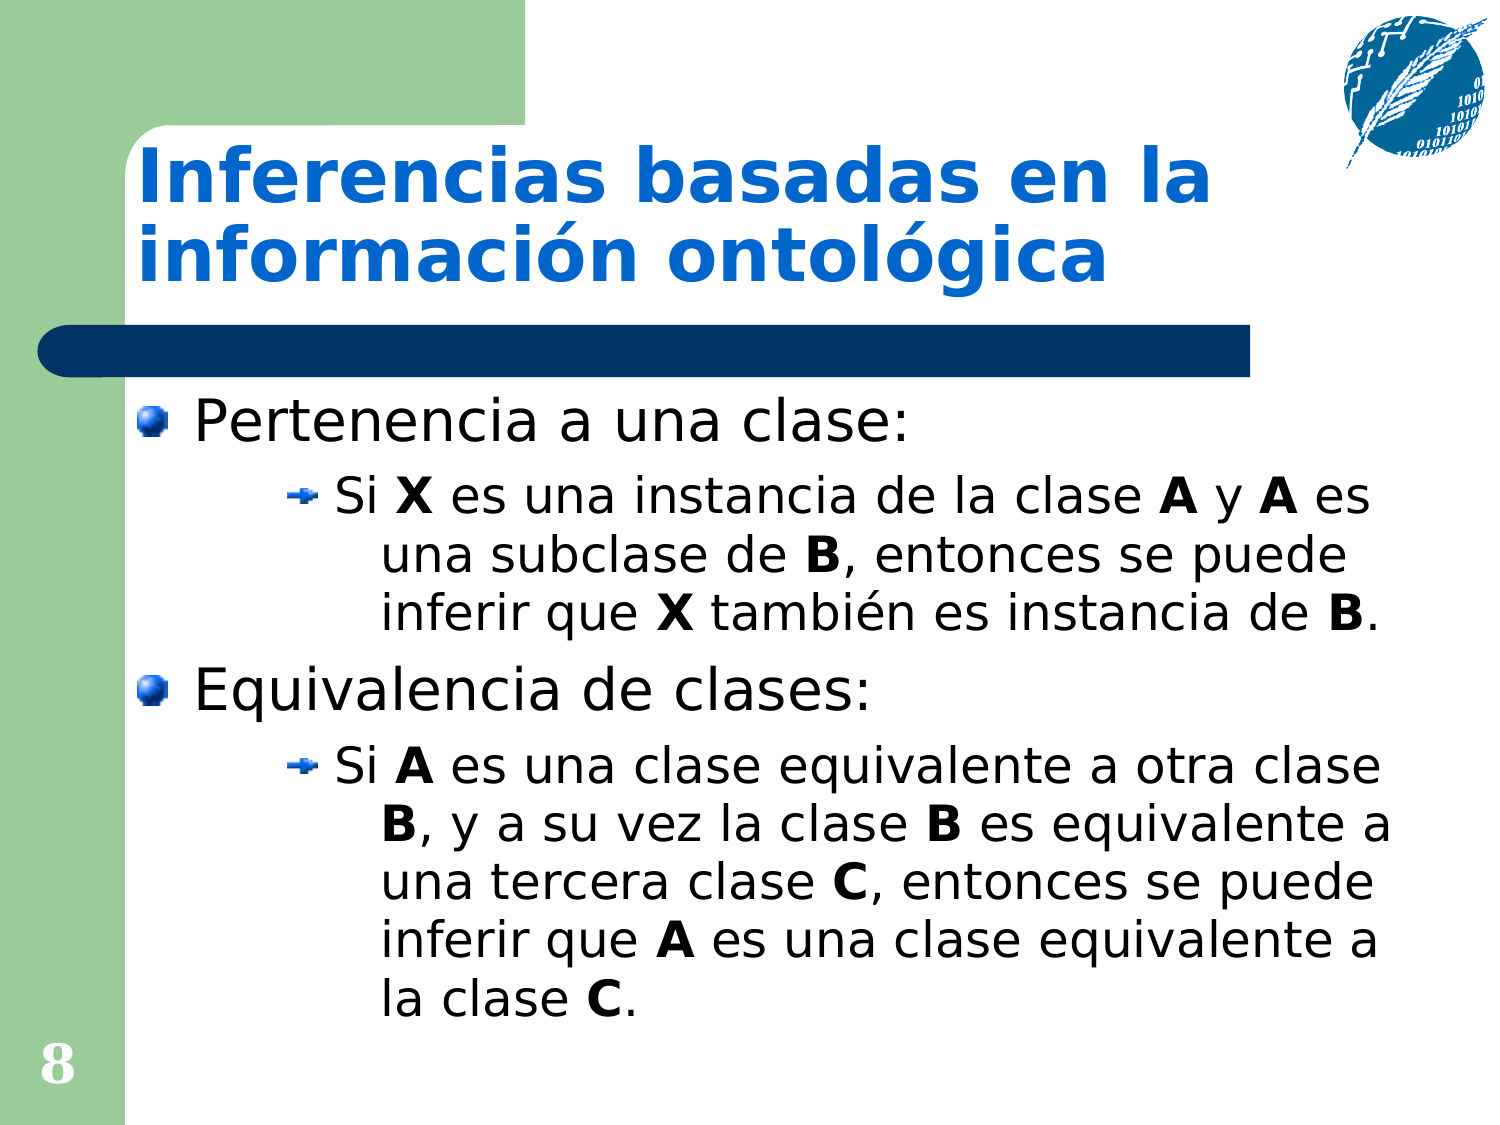

# Inferencias basadas en la información ontológica
Pertenencia a una clase:
Si X es una instancia de la clase A y A es una subclase de B, entonces se puede inferir que X también es instancia de B.
Equivalencia de clases:
Si A es una clase equivalente a otra clase B, y a su vez la clase B es equivalente a una tercera clase C, entonces se puede inferir que A es una clase equivalente a la clase C.
8